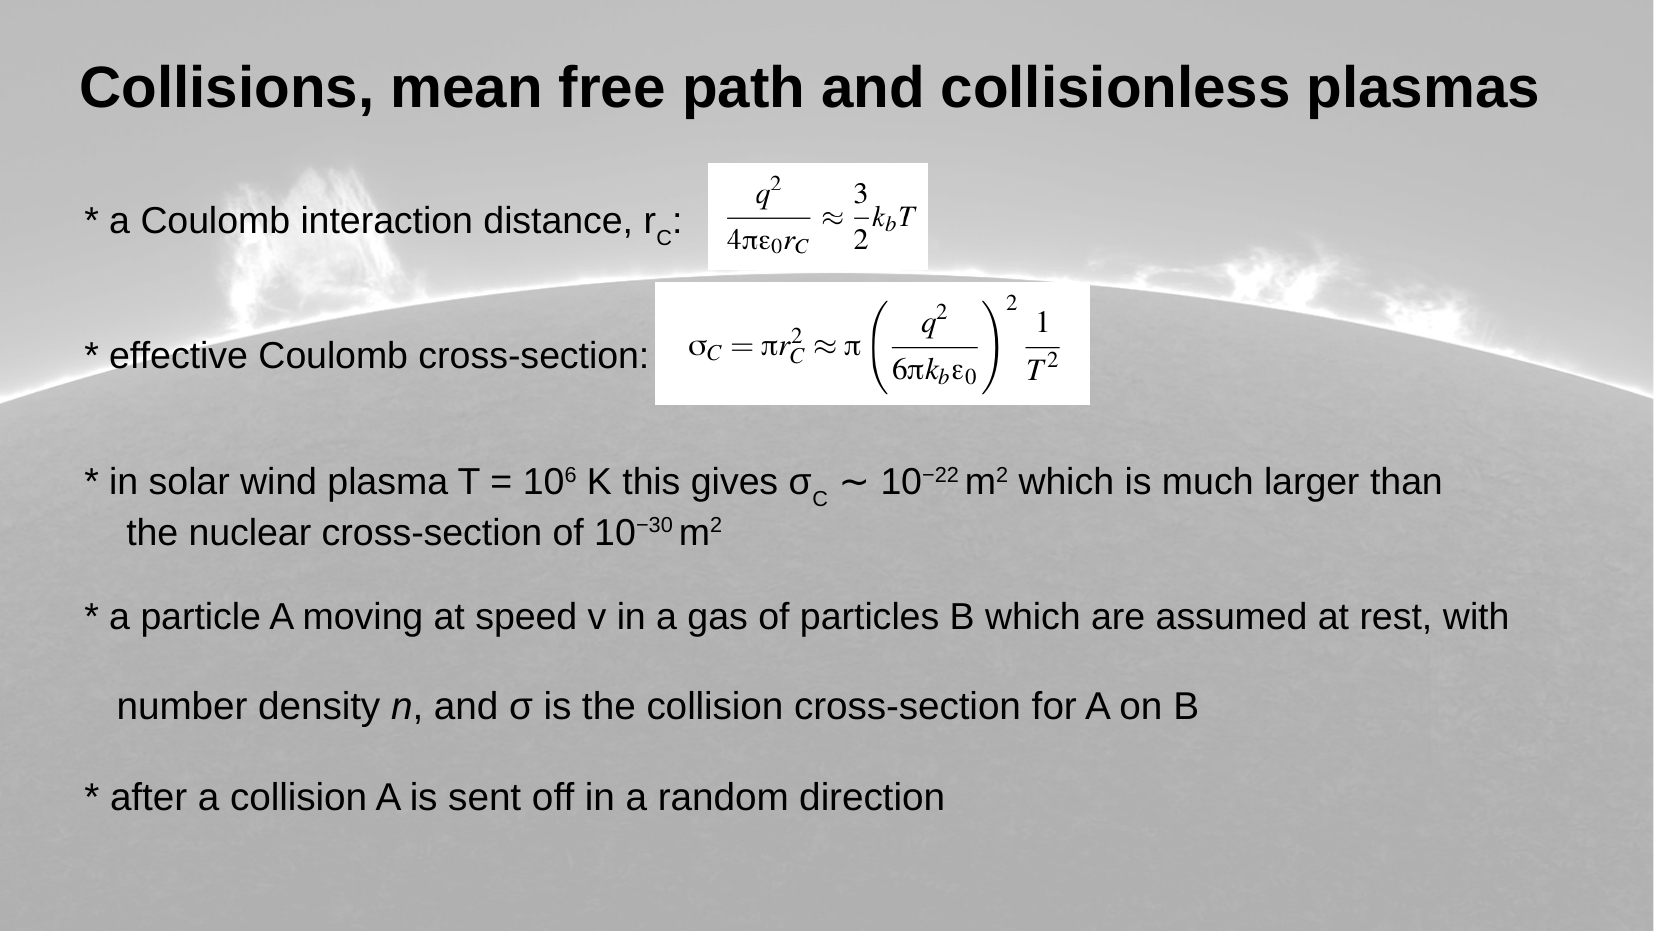

Collisions, mean free path and collisionless plasmas
* a Coulomb interaction distance, rC:
* effective Coulomb cross-section:
* in solar wind plasma T = 106 K this gives σC ∼ 10−22 m2 which is much larger than
 the nuclear cross-section of 10−30 m2
* a particle A moving at speed v in a gas of particles B which are assumed at rest, with
 number density n, and σ is the collision cross-section for A on B
* after a collision A is sent off in a random direction